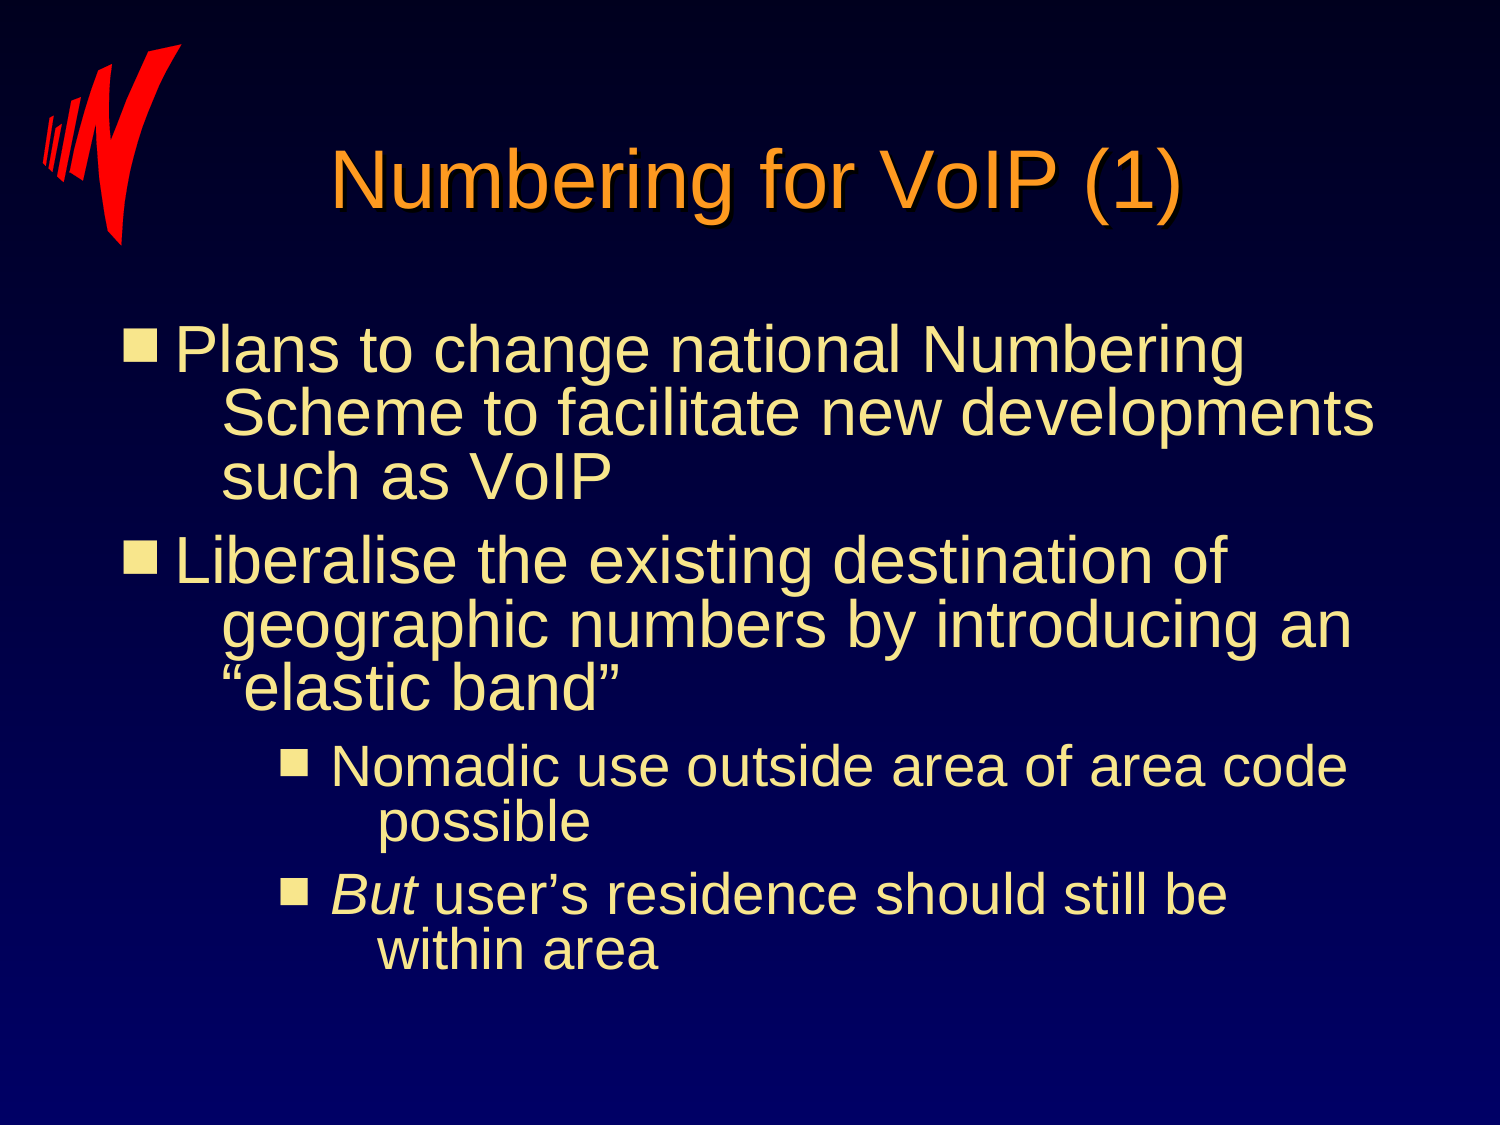

# Numbering for VoIP (1)
Plans to change national Numbering Scheme to facilitate new developments such as VoIP
Liberalise the existing destination of geographic numbers by introducing an “elastic band”
Nomadic use outside area of area code possible
But user’s residence should still be within area